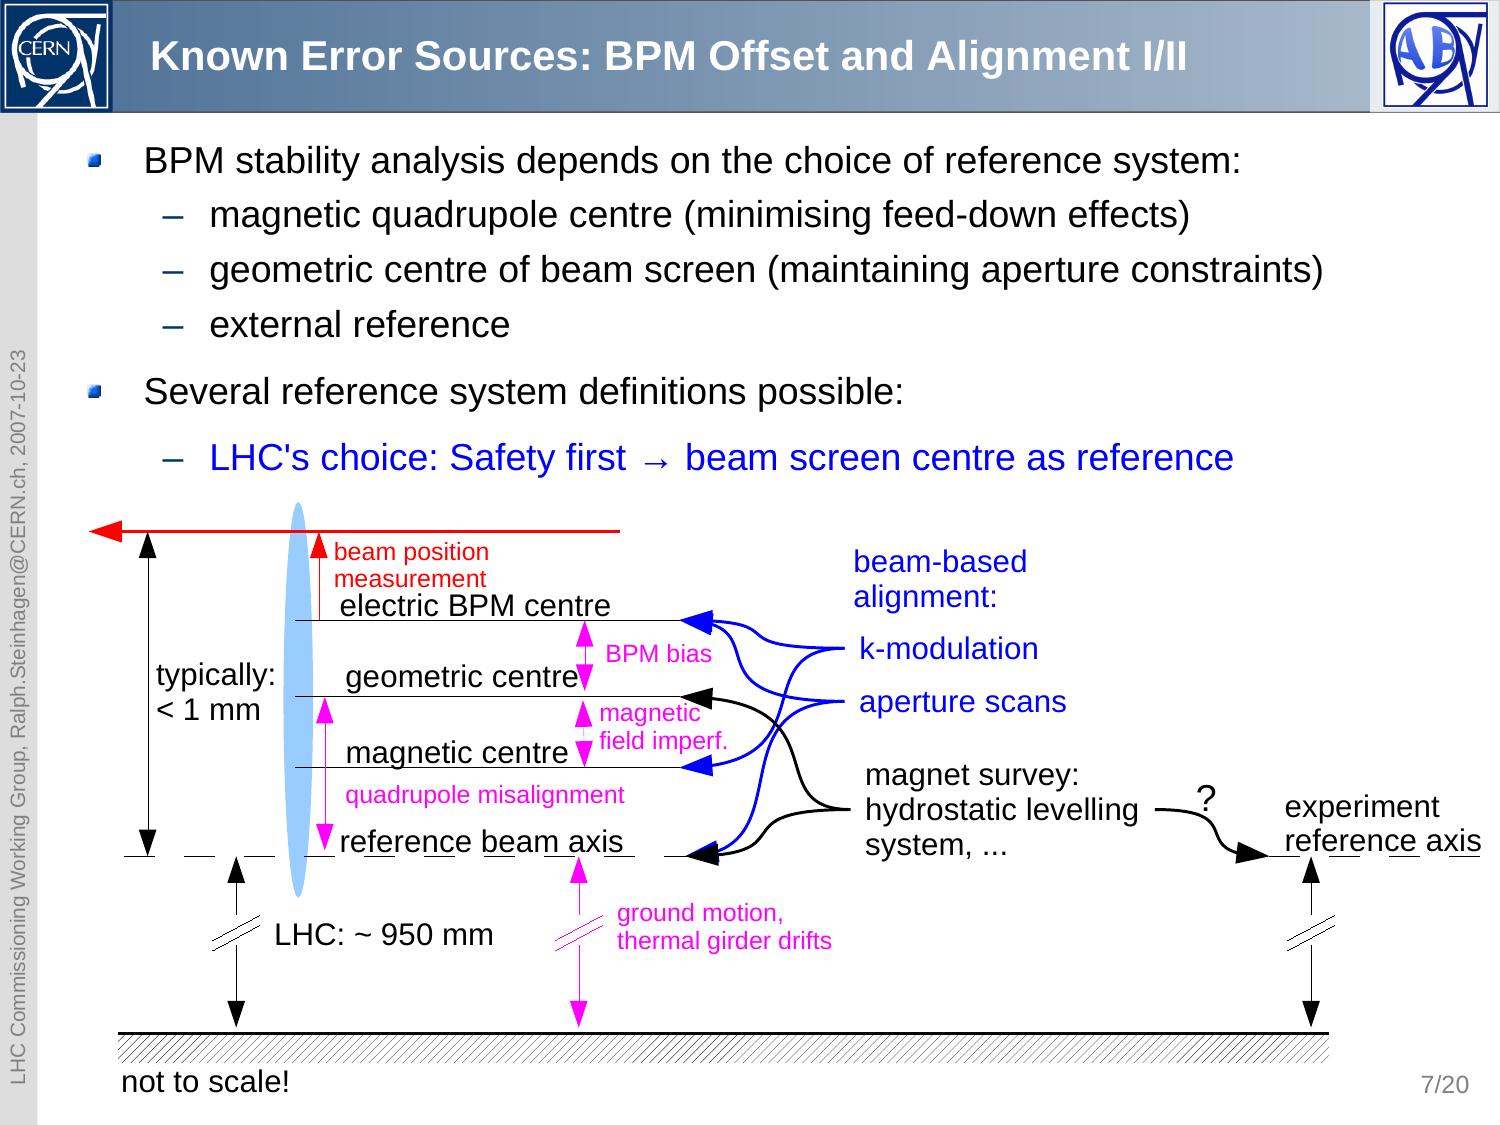

# Known Error Sources: BPM Offset and Alignment I/II
BPM stability analysis depends on the choice of reference system:
magnetic quadrupole centre (minimising feed-down effects)
geometric centre of beam screen (maintaining aperture constraints)
external reference
Several reference system definitions possible:
LHC's choice: Safety first → beam screen centre as reference
beam position
measurement
beam-based
alignment:
electric BPM centre
k-modulation
BPM bias
typically:
< 1 mm
geometric centre
aperture scans
magnetic
field imperf.
magnetic centre
magnet survey:
hydrostatic levelling
system, ...
?
quadrupole misalignment
experiment
reference axis
reference beam axis
ground motion,
thermal girder drifts
LHC: ~ 950 mm
not to scale!